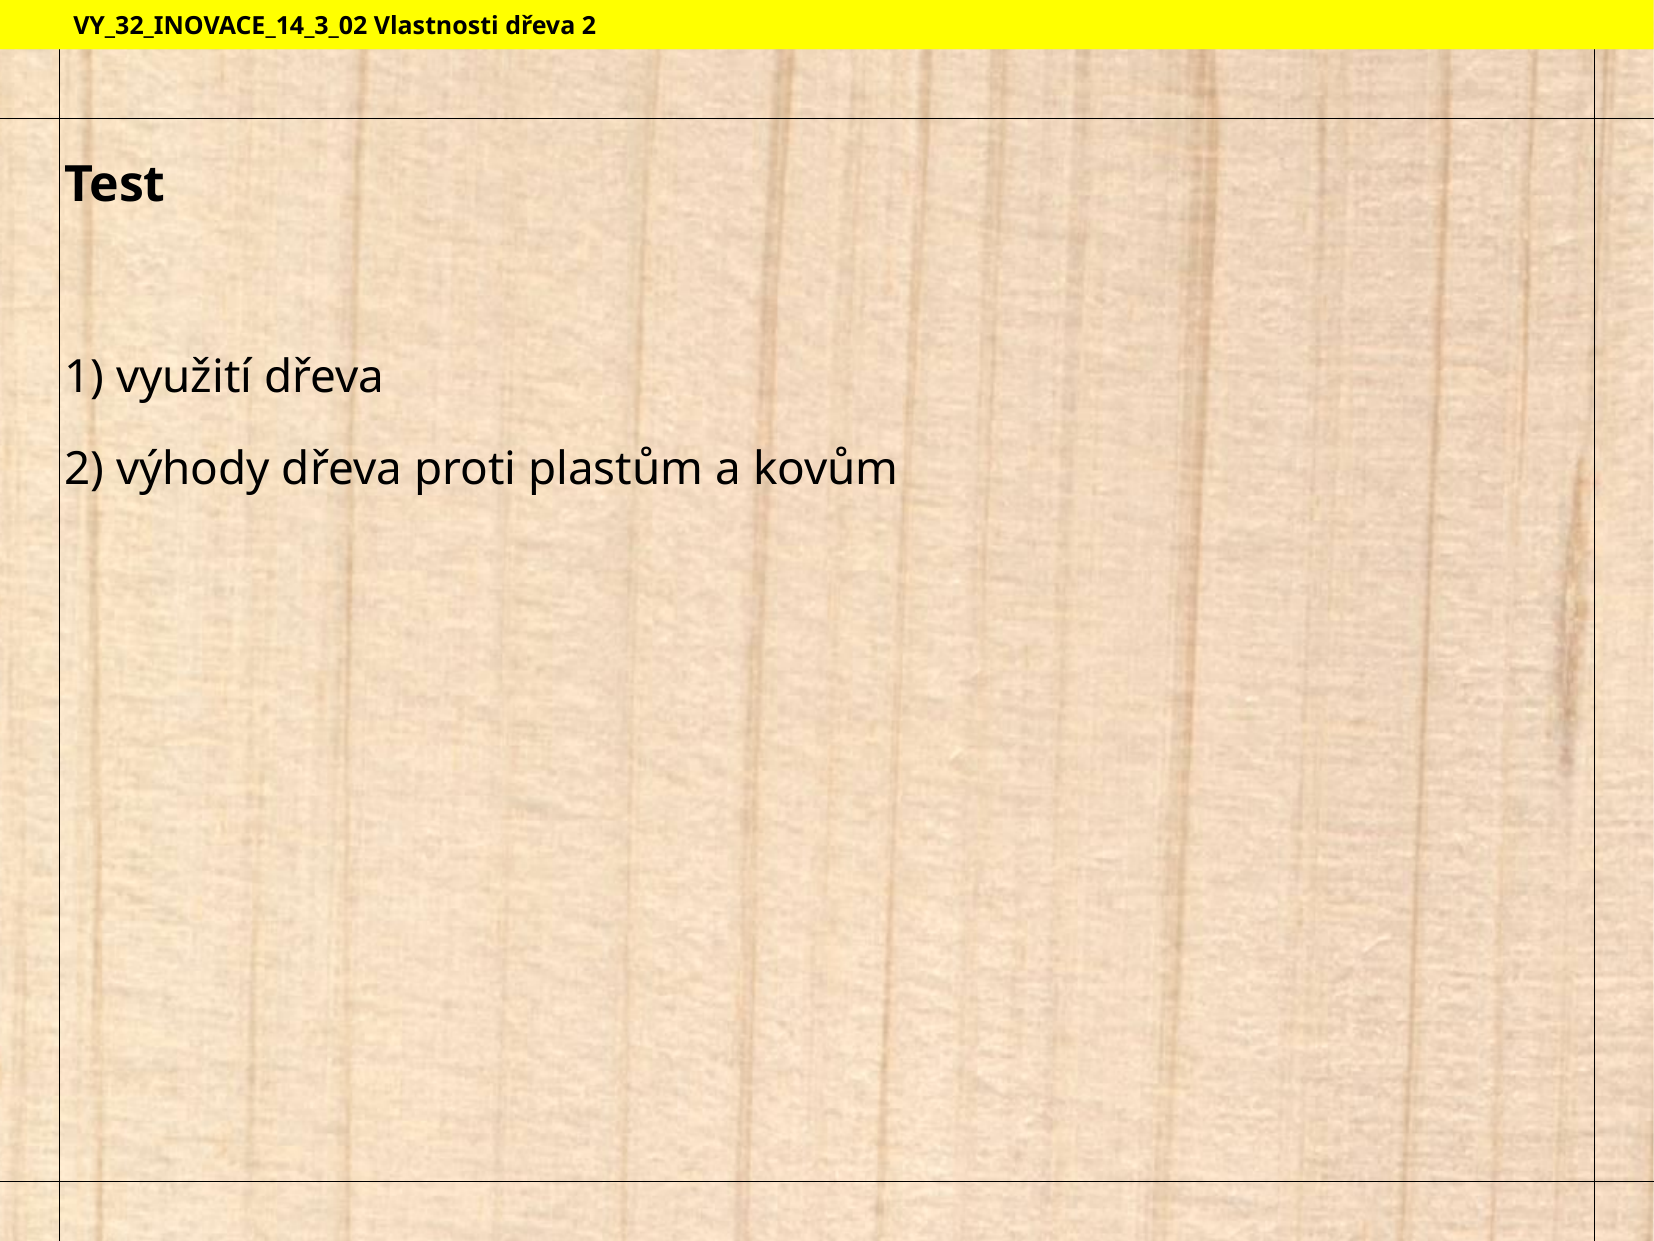

VY_32_INOVACE_14_3_02 Vlastnosti dřeva 2
 VY_32_INOVACE_14_3_02 Vlastnosti dřeva 2
#
Test
1) využití dřeva
2) výhody dřeva proti plastům a kovům